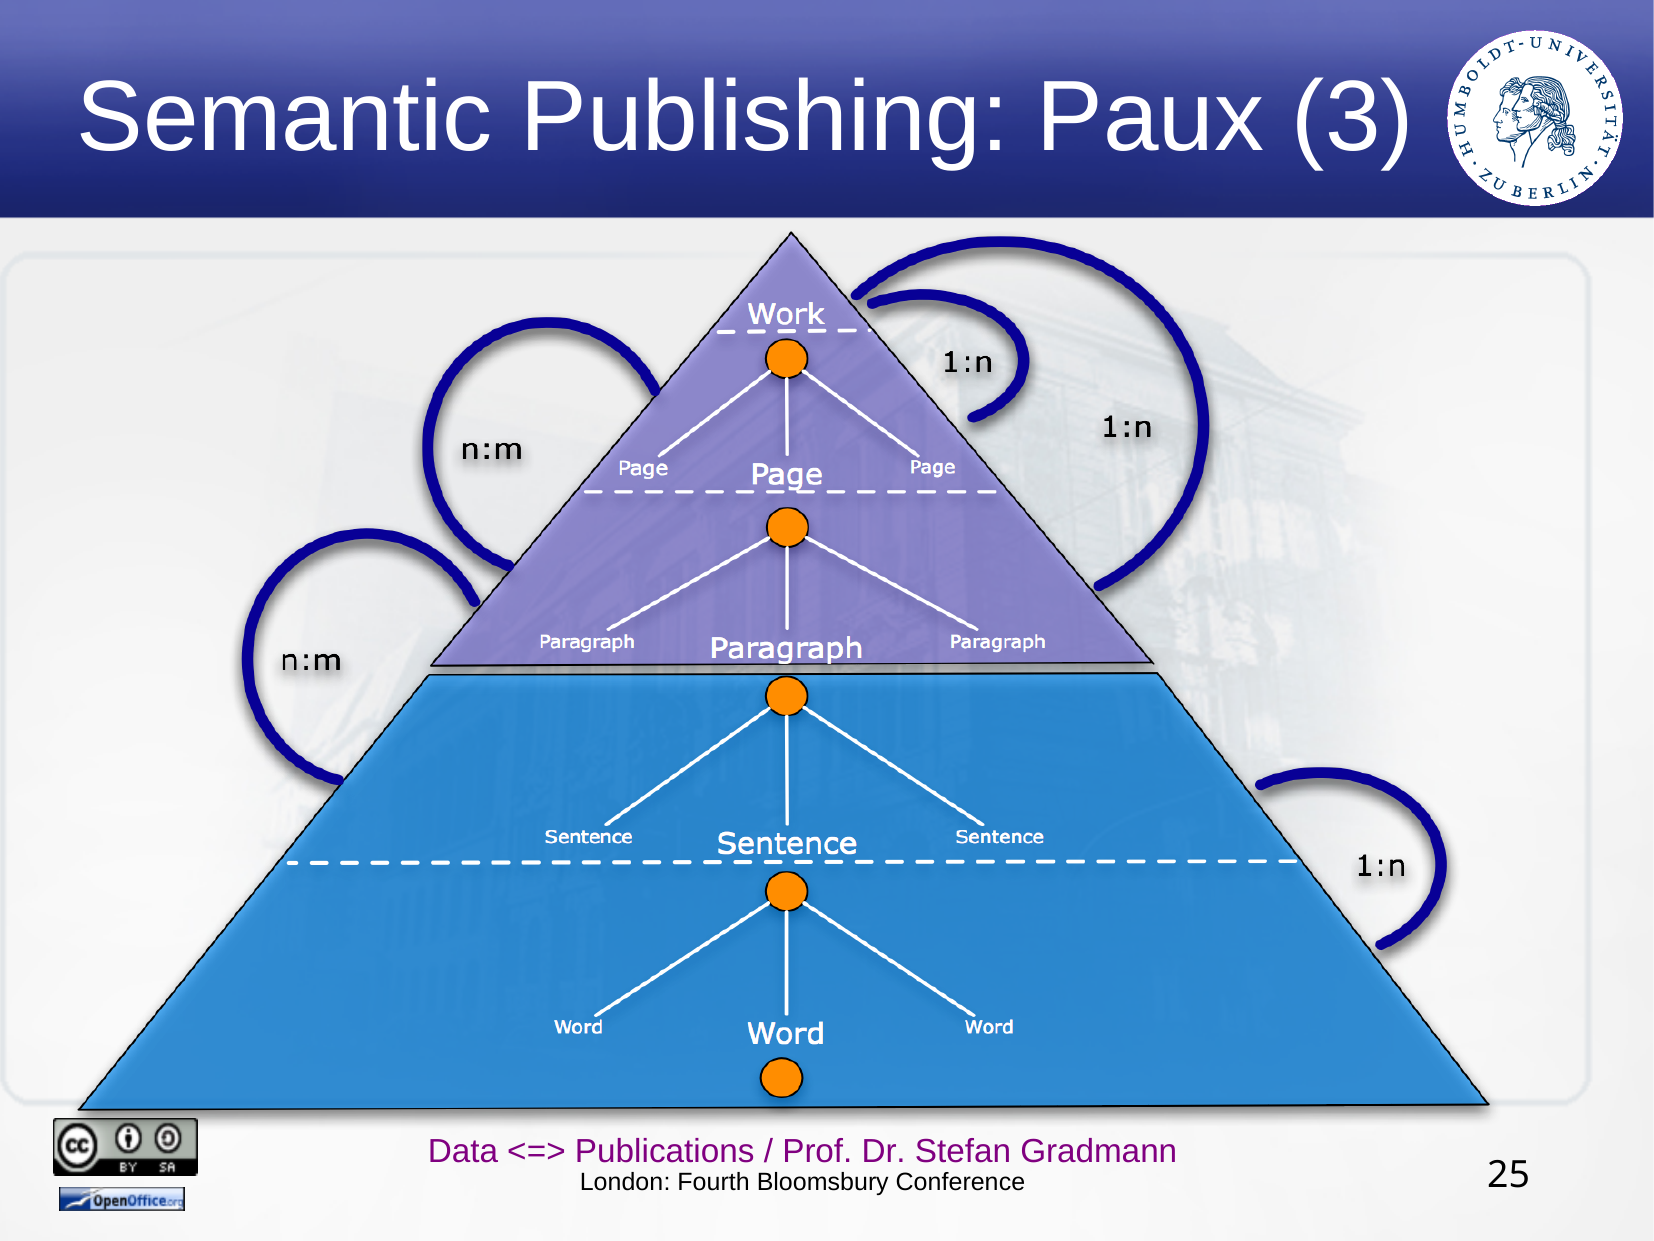

# Semantic Publishing: Paux (3)
Data <=> Publications / Prof. Dr. Stefan Gradmann